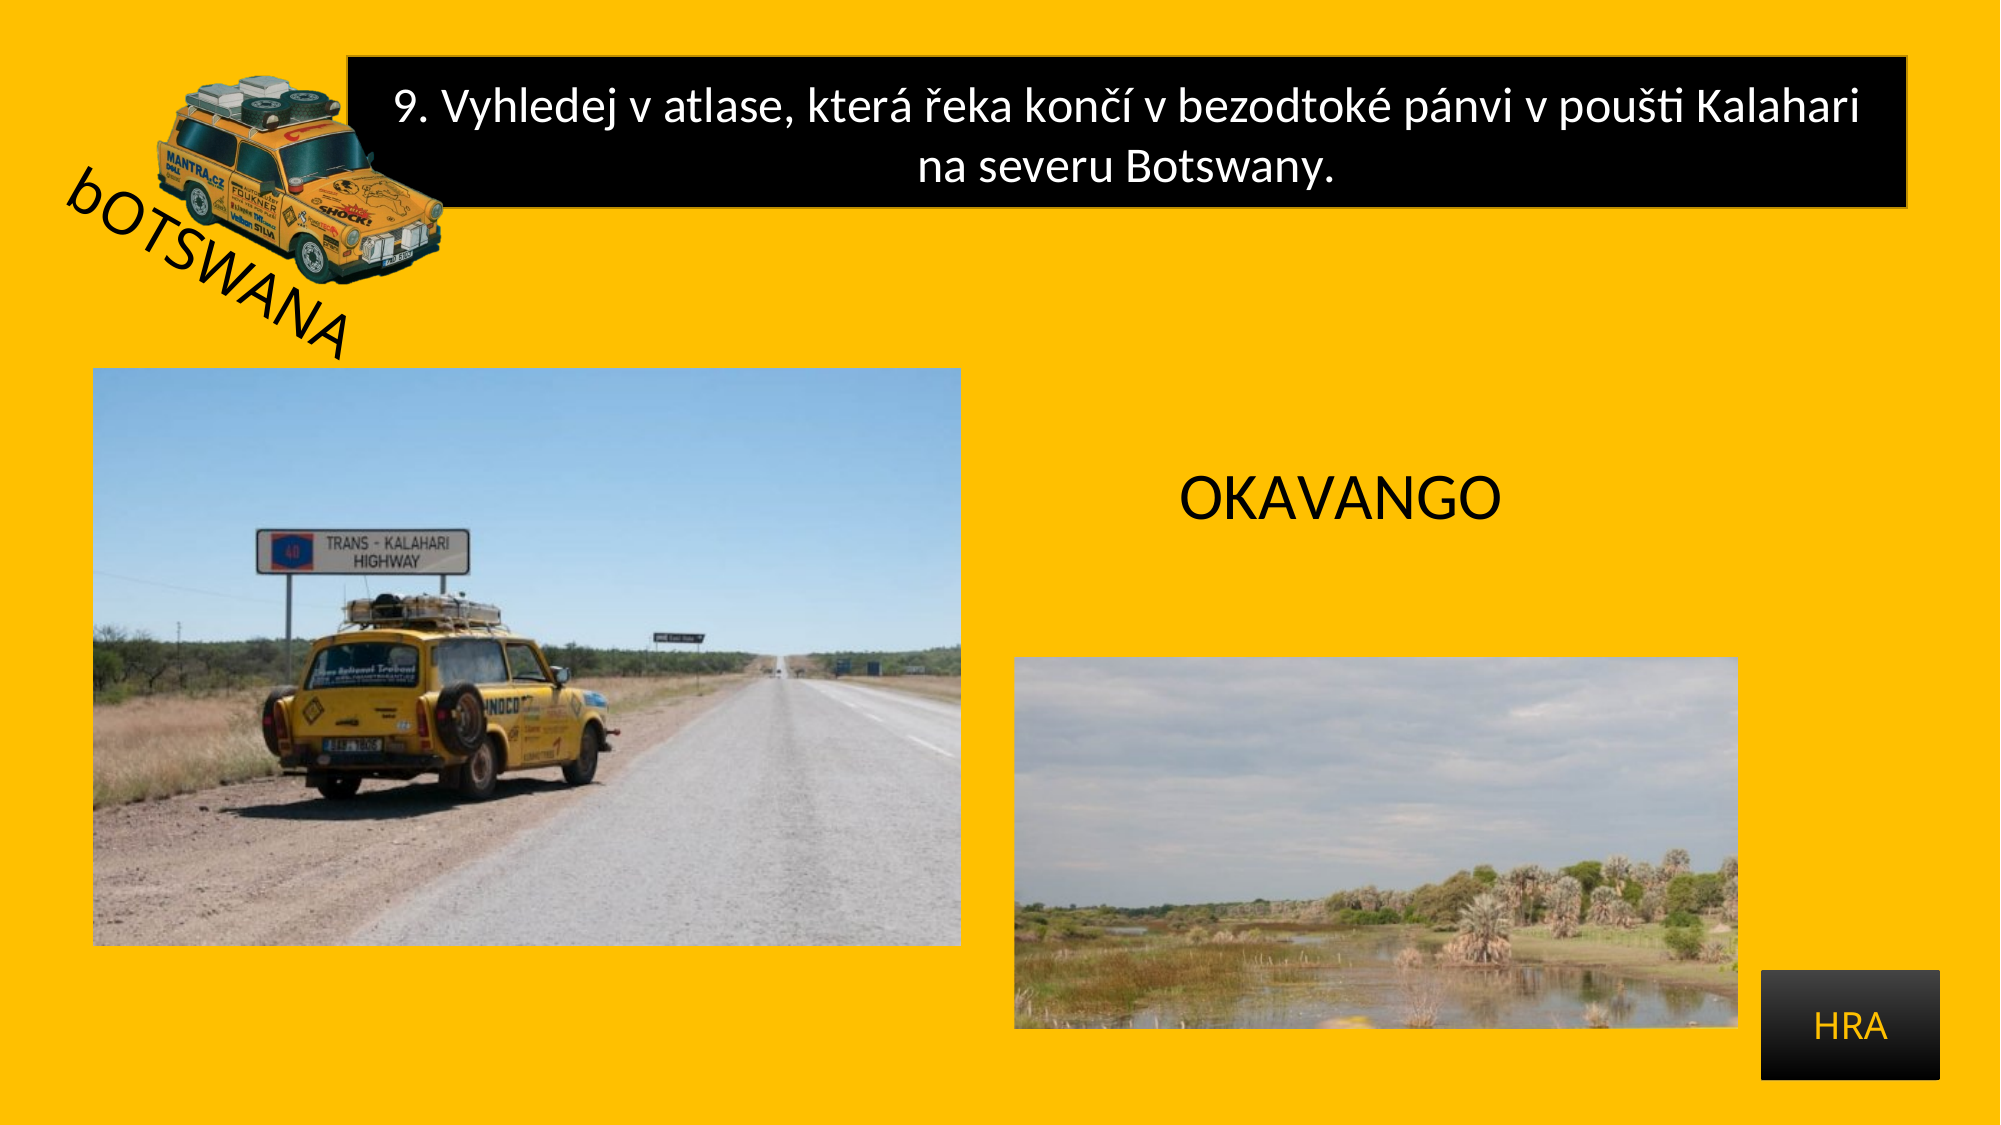

9. Vyhledej v atlase, která řeka končí v bezodtoké pánvi v poušti Kalahari na severu Botswany.
bOTSWANA
OKAVANGO
HRA